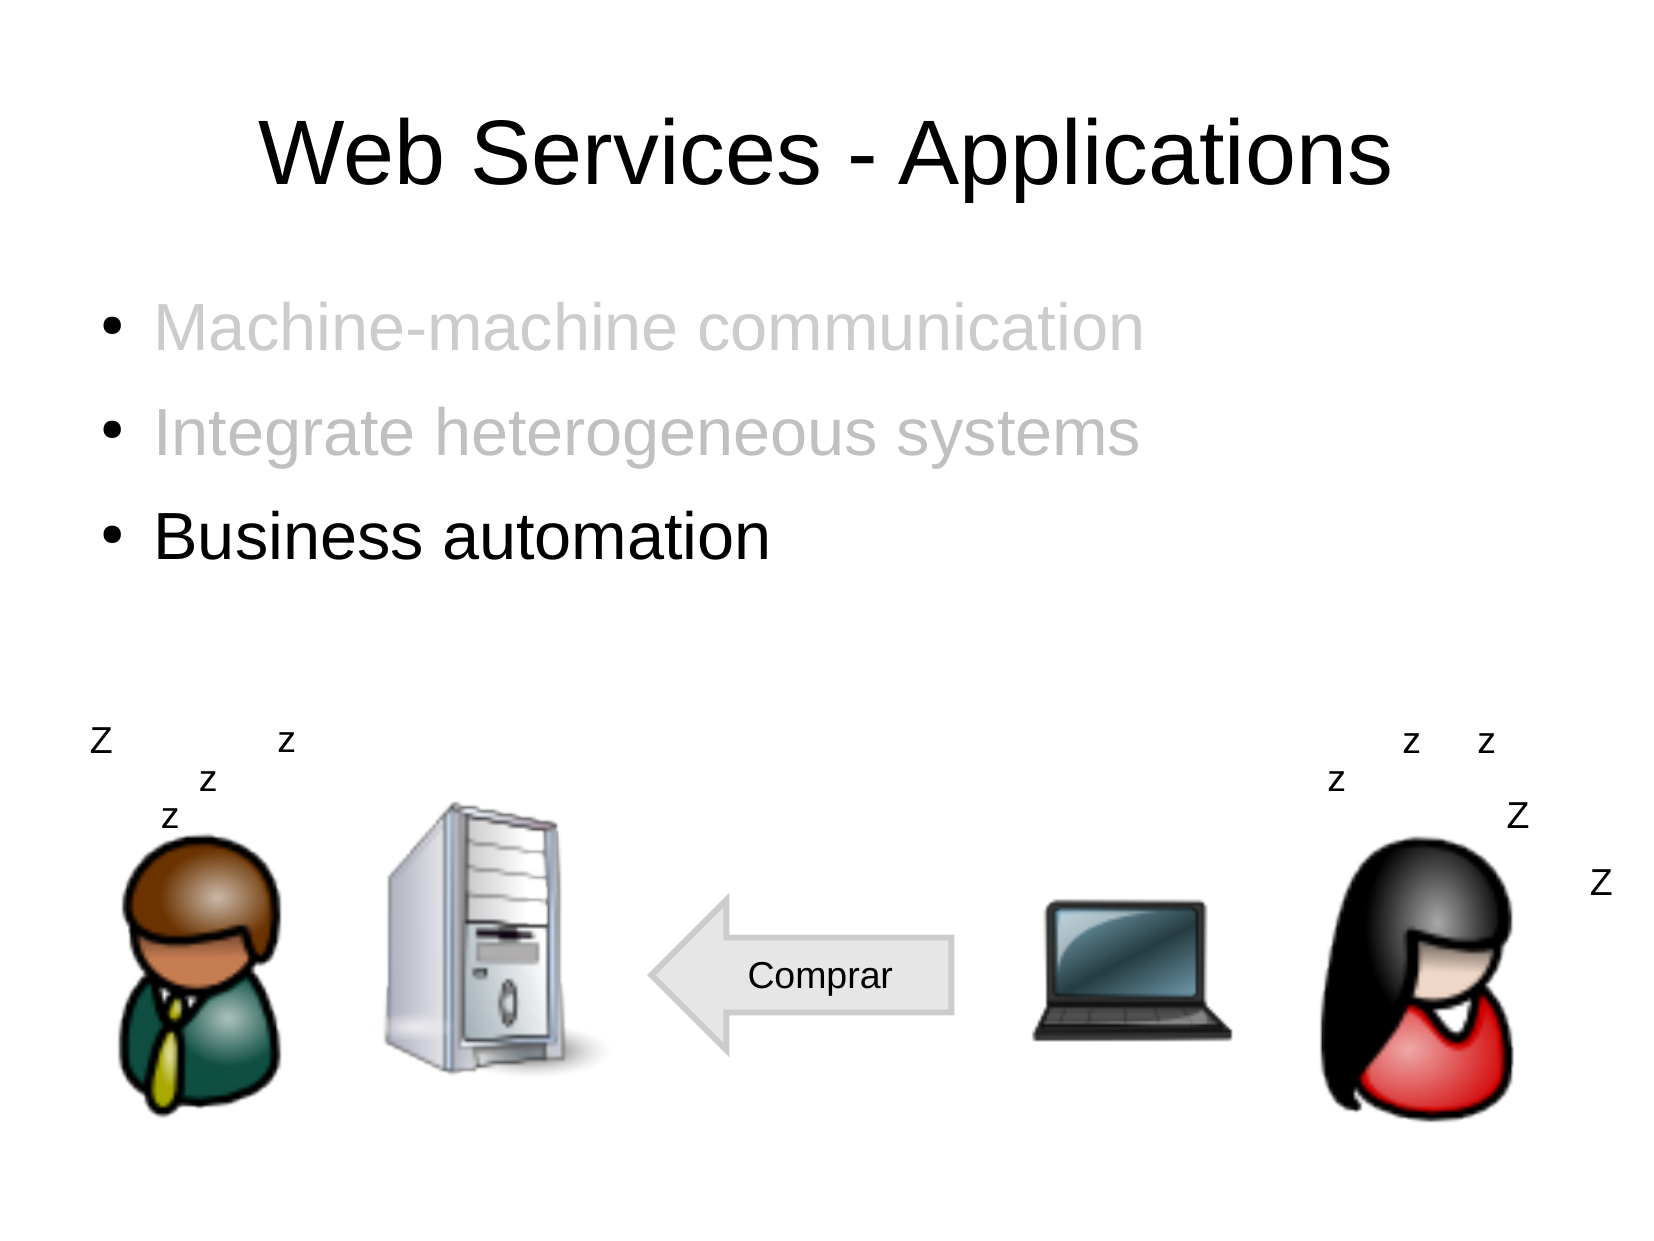

# Web Services - Applications
Machine-machine communication
Integrate heterogeneous systems
Business automation
z
Z
z
z
z
z
z
Z
Z
Comprar